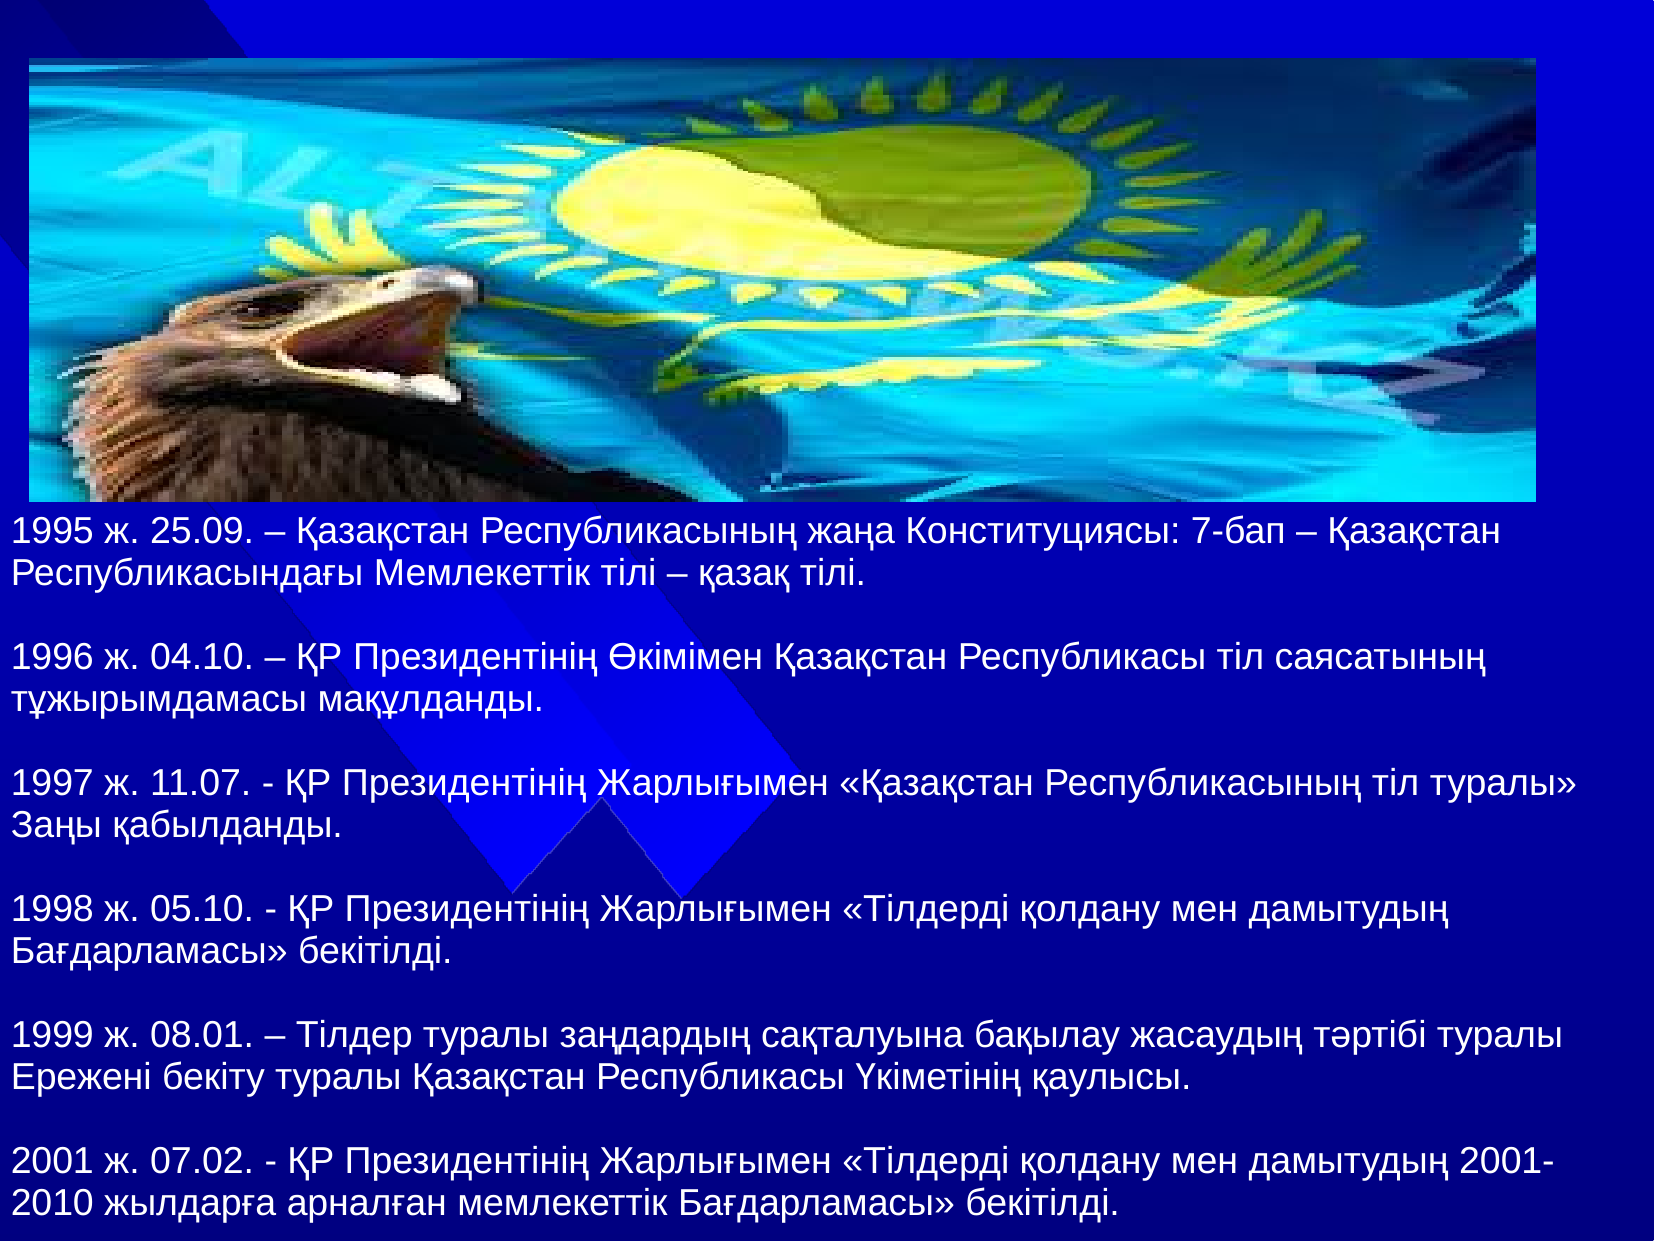

1995 ж. 25.09. – Қазақстан Республикасының жаңа Конституциясы: 7-бап – Қазақстан Республикасындағы Мемлекеттік тілі – қазақ тілі.
1996 ж. 04.10. – ҚР Президентінің Өкімімен Қазақстан Республикасы тіл саясатының тұжырымдамасы мақұлданды.
1997 ж. 11.07. - ҚР Президентінің Жарлығымен «Қазақстан Республикасының тіл туралы» Заңы қабылданды.
1998 ж. 05.10. - ҚР Президентінің Жарлығымен «Тілдерді қолдану мен дамытудың Бағдарламасы» бекітілді.
1999 ж. 08.01. – Тілдер туралы заңдардың сақталуына бақылау жасаудың тәртібі туралы Ережені бекіту туралы Қазақстан Республикасы Үкіметінің қаулысы.
2001 ж. 07.02. - ҚР Президентінің Жарлығымен «Тілдерді қолдану мен дамытудың 2001-2010 жылдарға арналған мемлекеттік Бағдарламасы» бекітілді.